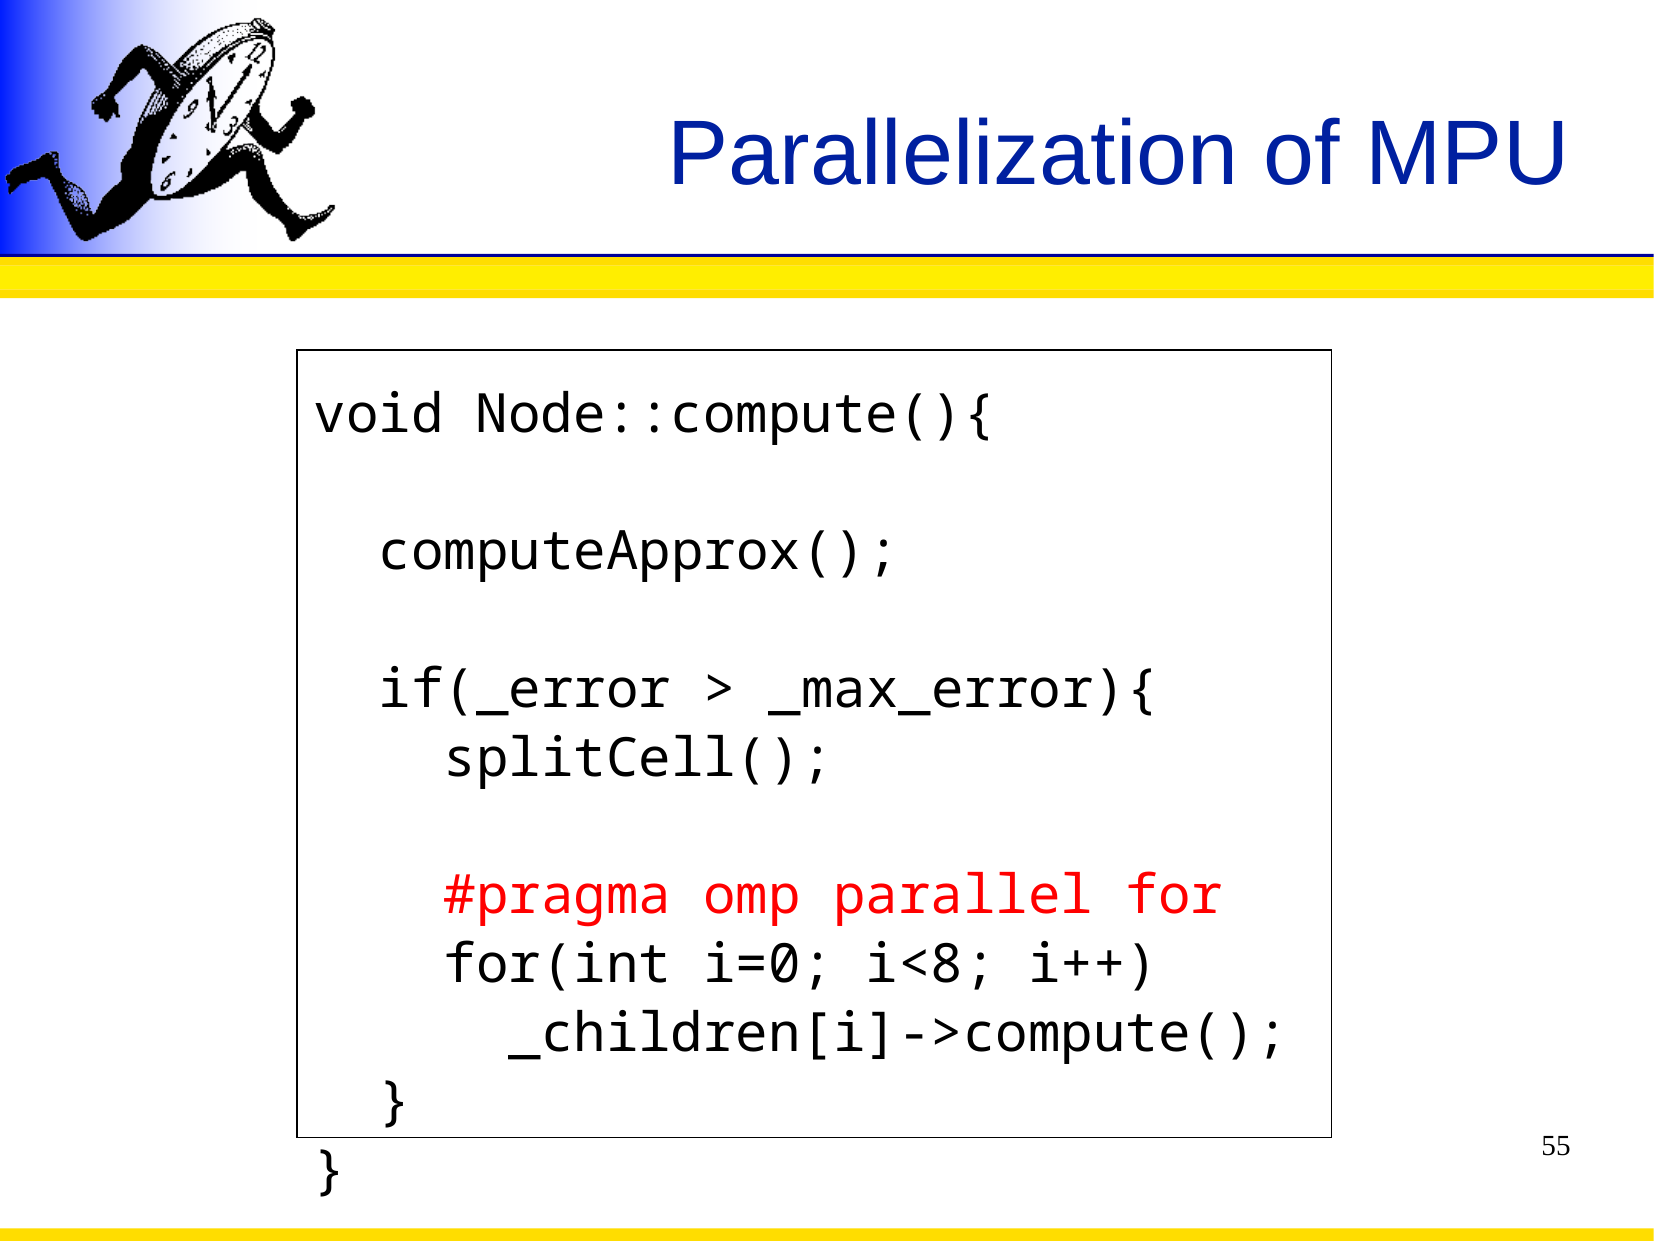

# Parallelization of MPU
void Node::compute(){
 computeApprox();
 if(_error > _max_error){
 splitCell();
 #pragma omp parallel for
 for(int i=0; i<8; i++)
 _children[i]->compute();
 }
}
55